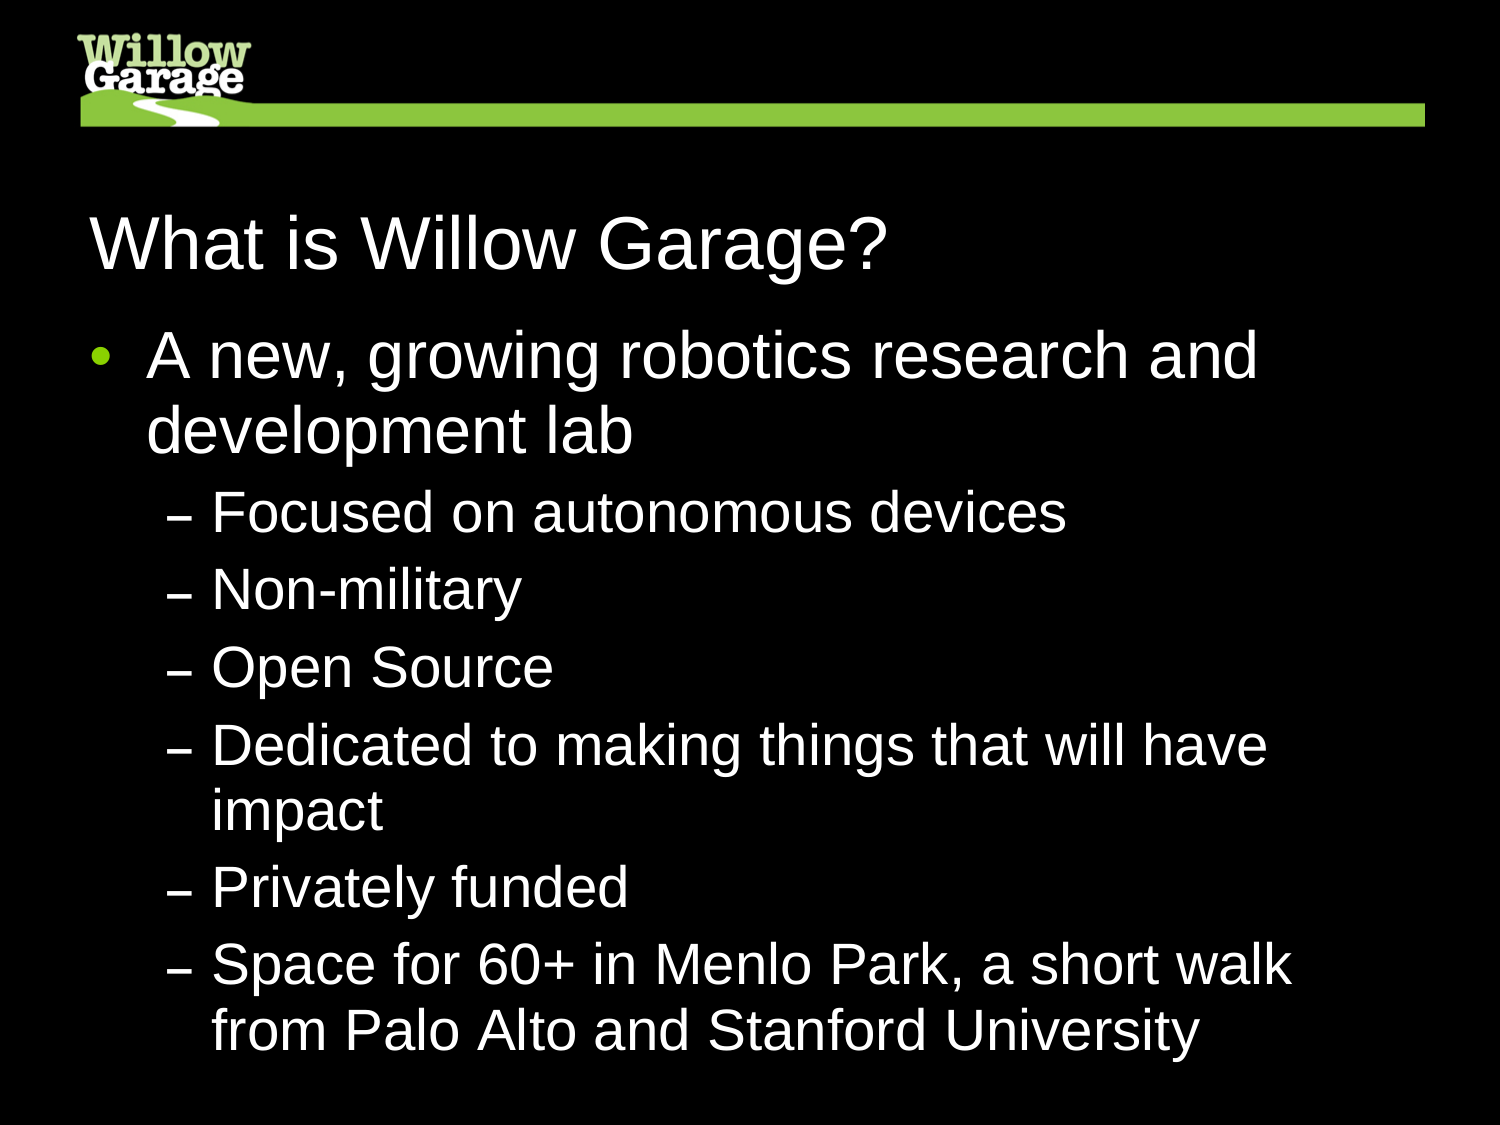

# What is Willow Garage?
A new, growing robotics research and development lab
Focused on autonomous devices
Non-military
Open Source
Dedicated to making things that will have impact
Privately funded
Space for 60+ in Menlo Park, a short walk from Palo Alto and Stanford University